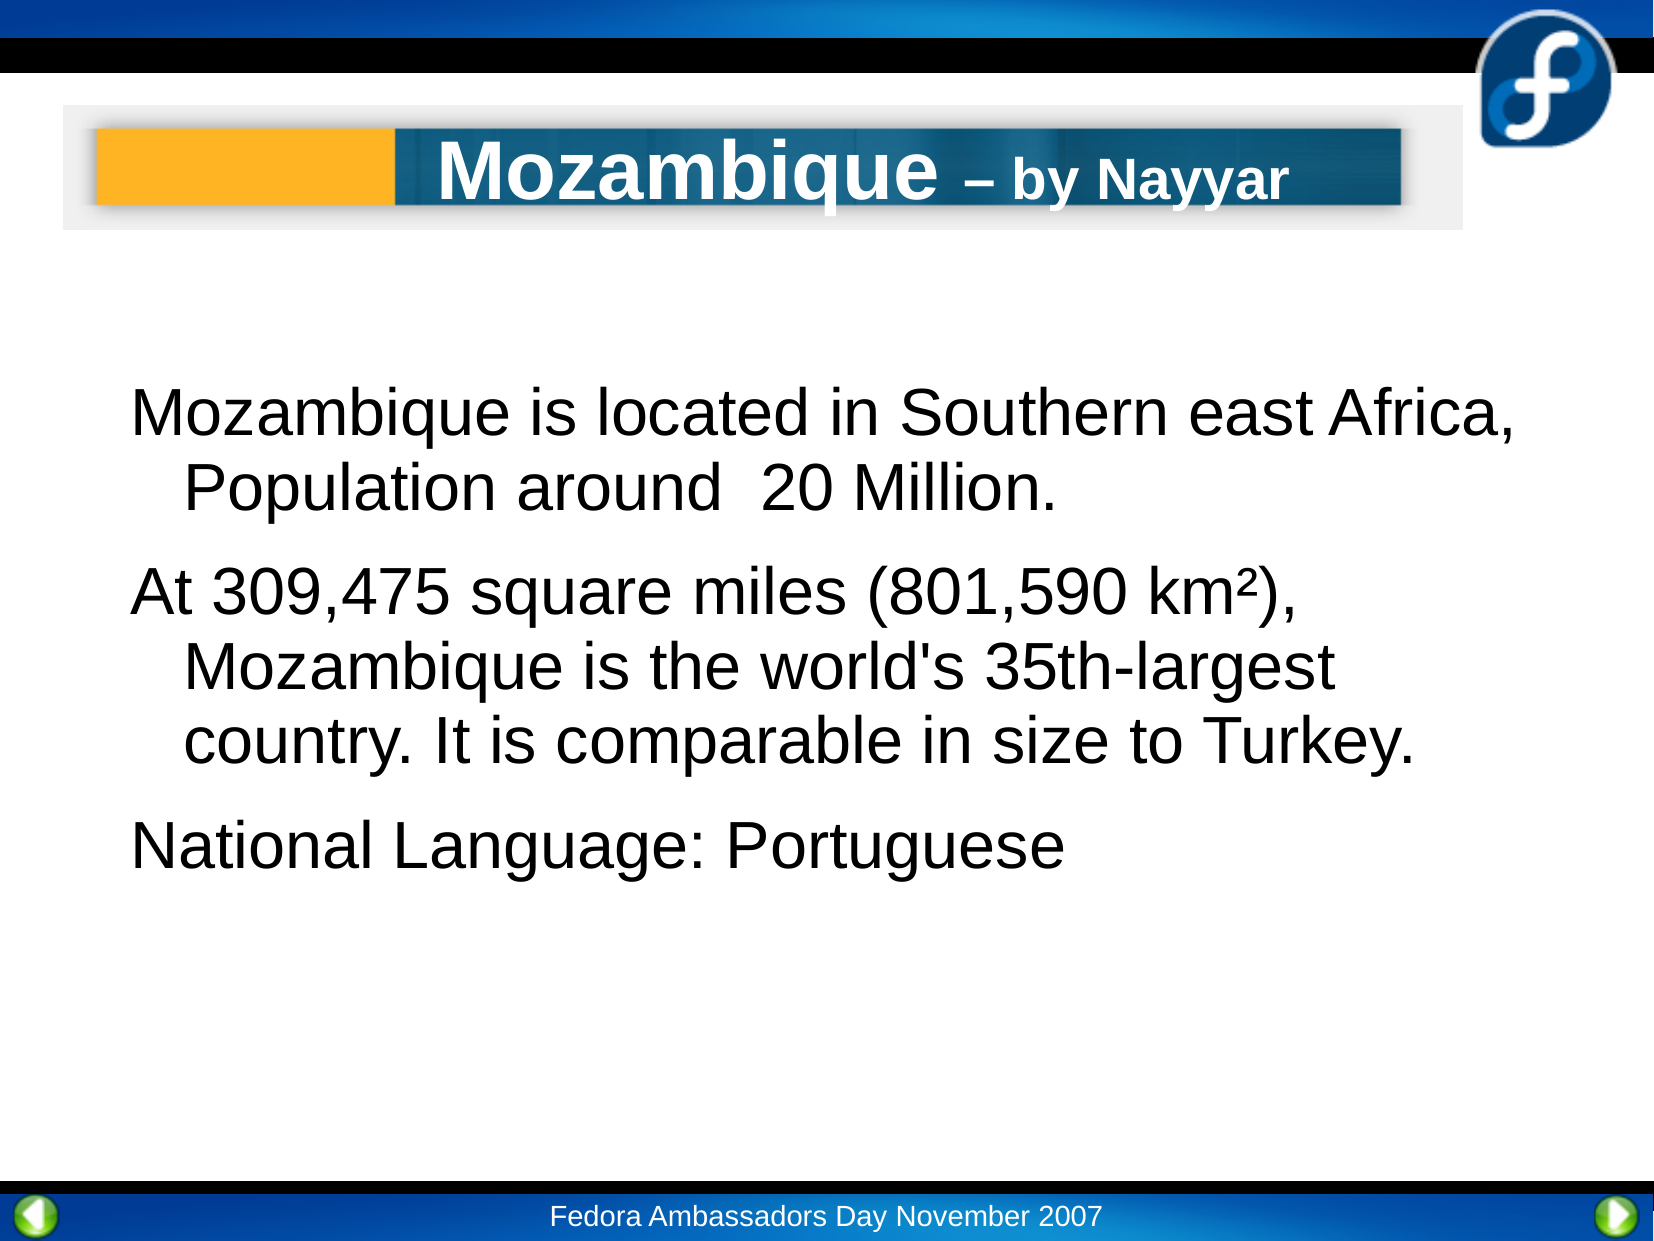

Mozambique – by Nayyar
# Mozambique is located in Southern east Africa, Population around 20 Million.
At 309,475 square miles (801,590 km²), Mozambique is the world's 35th-largest country. It is comparable in size to Turkey.
National Language: Portuguese